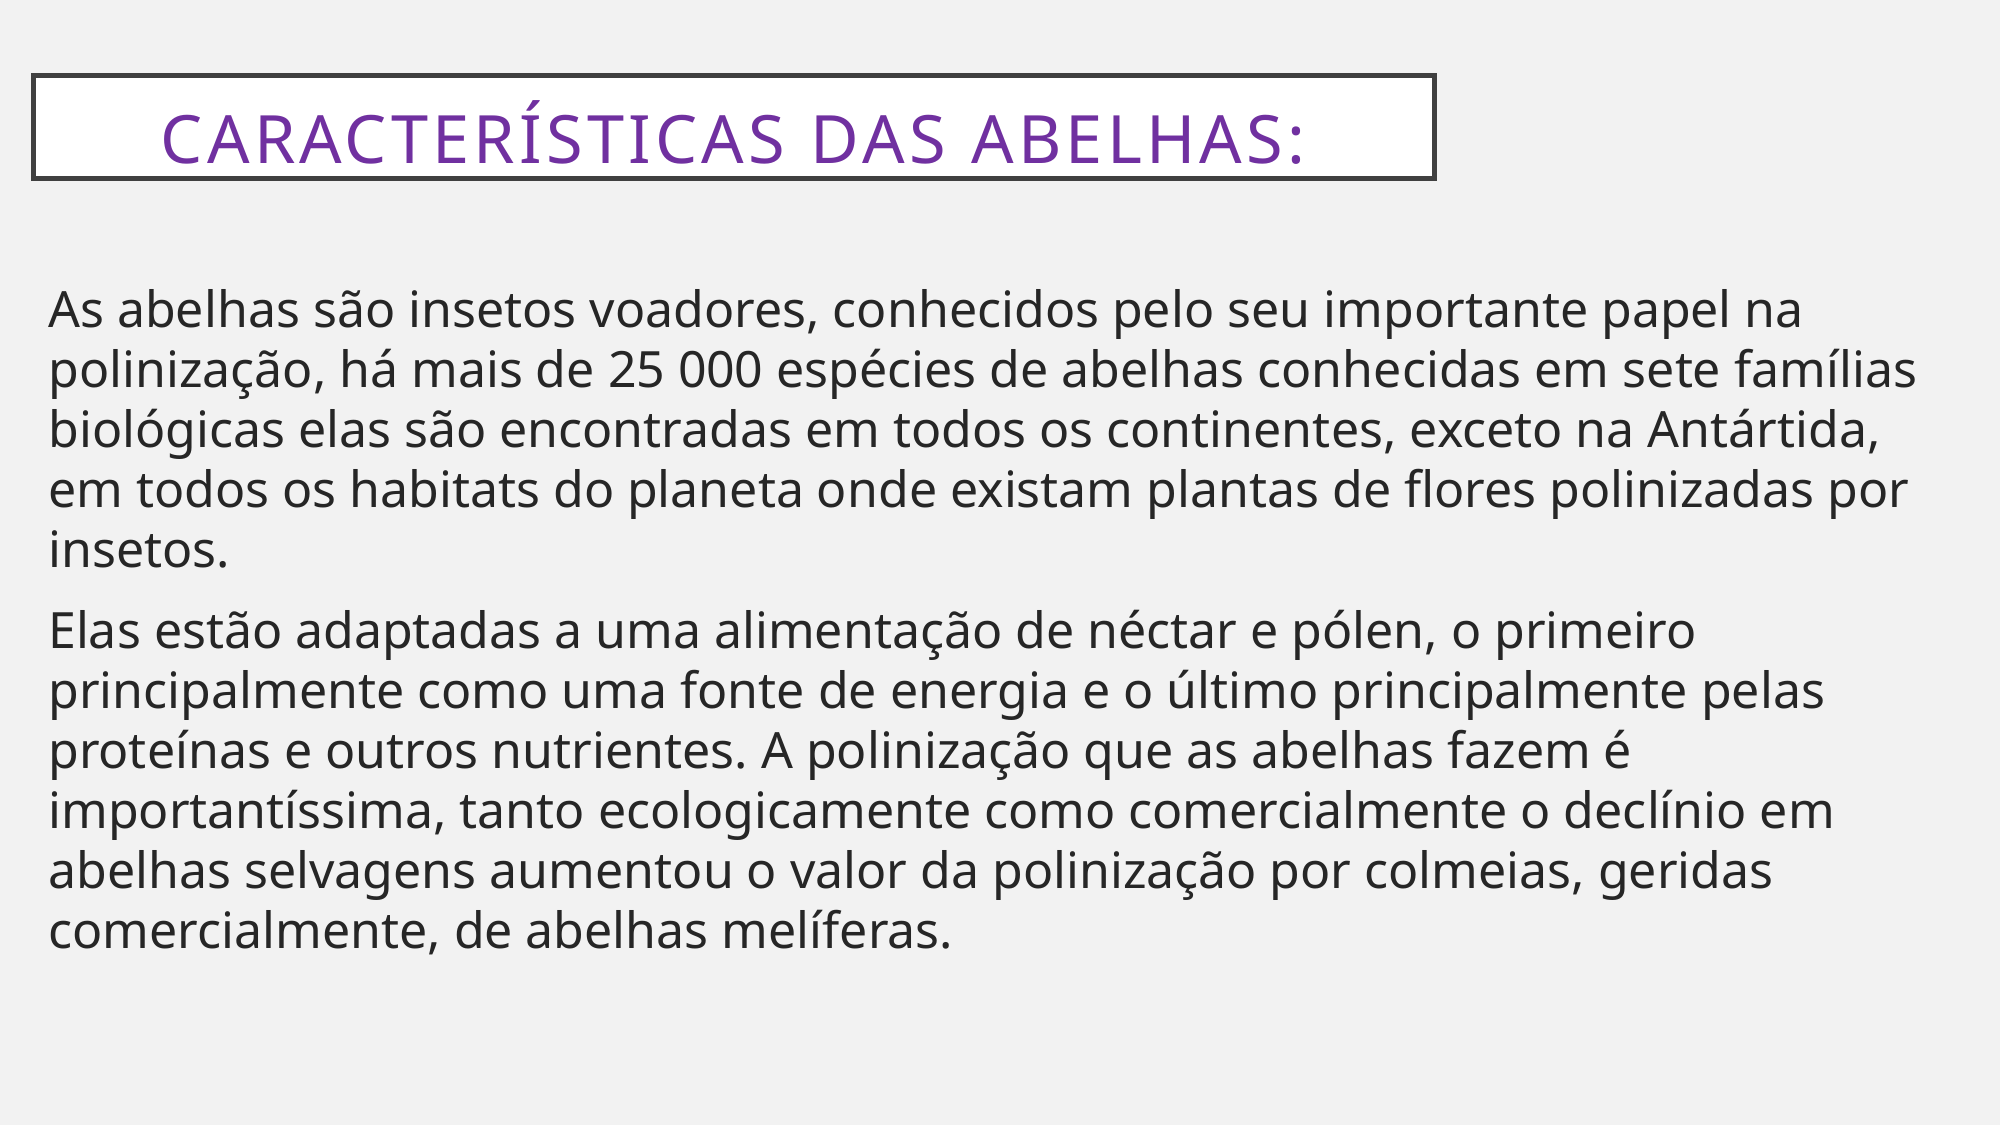

# Características das abelhas:
As abelhas são insetos voadores, conhecidos pelo seu importante papel na polinização, há mais de 25 000 espécies de abelhas conhecidas em sete famílias biológicas elas são encontradas em todos os continentes, exceto na Antártida, em todos os habitats do planeta onde existam plantas de flores polinizadas por insetos.
Elas estão adaptadas a uma alimentação de néctar e pólen, o primeiro principalmente como uma fonte de energia e o último principalmente pelas proteínas e outros nutrientes. A polinização que as abelhas fazem é importantíssima, tanto ecologicamente como comercialmente o declínio em abelhas selvagens aumentou o valor da polinização por colmeias, geridas comercialmente, de abelhas melíferas.